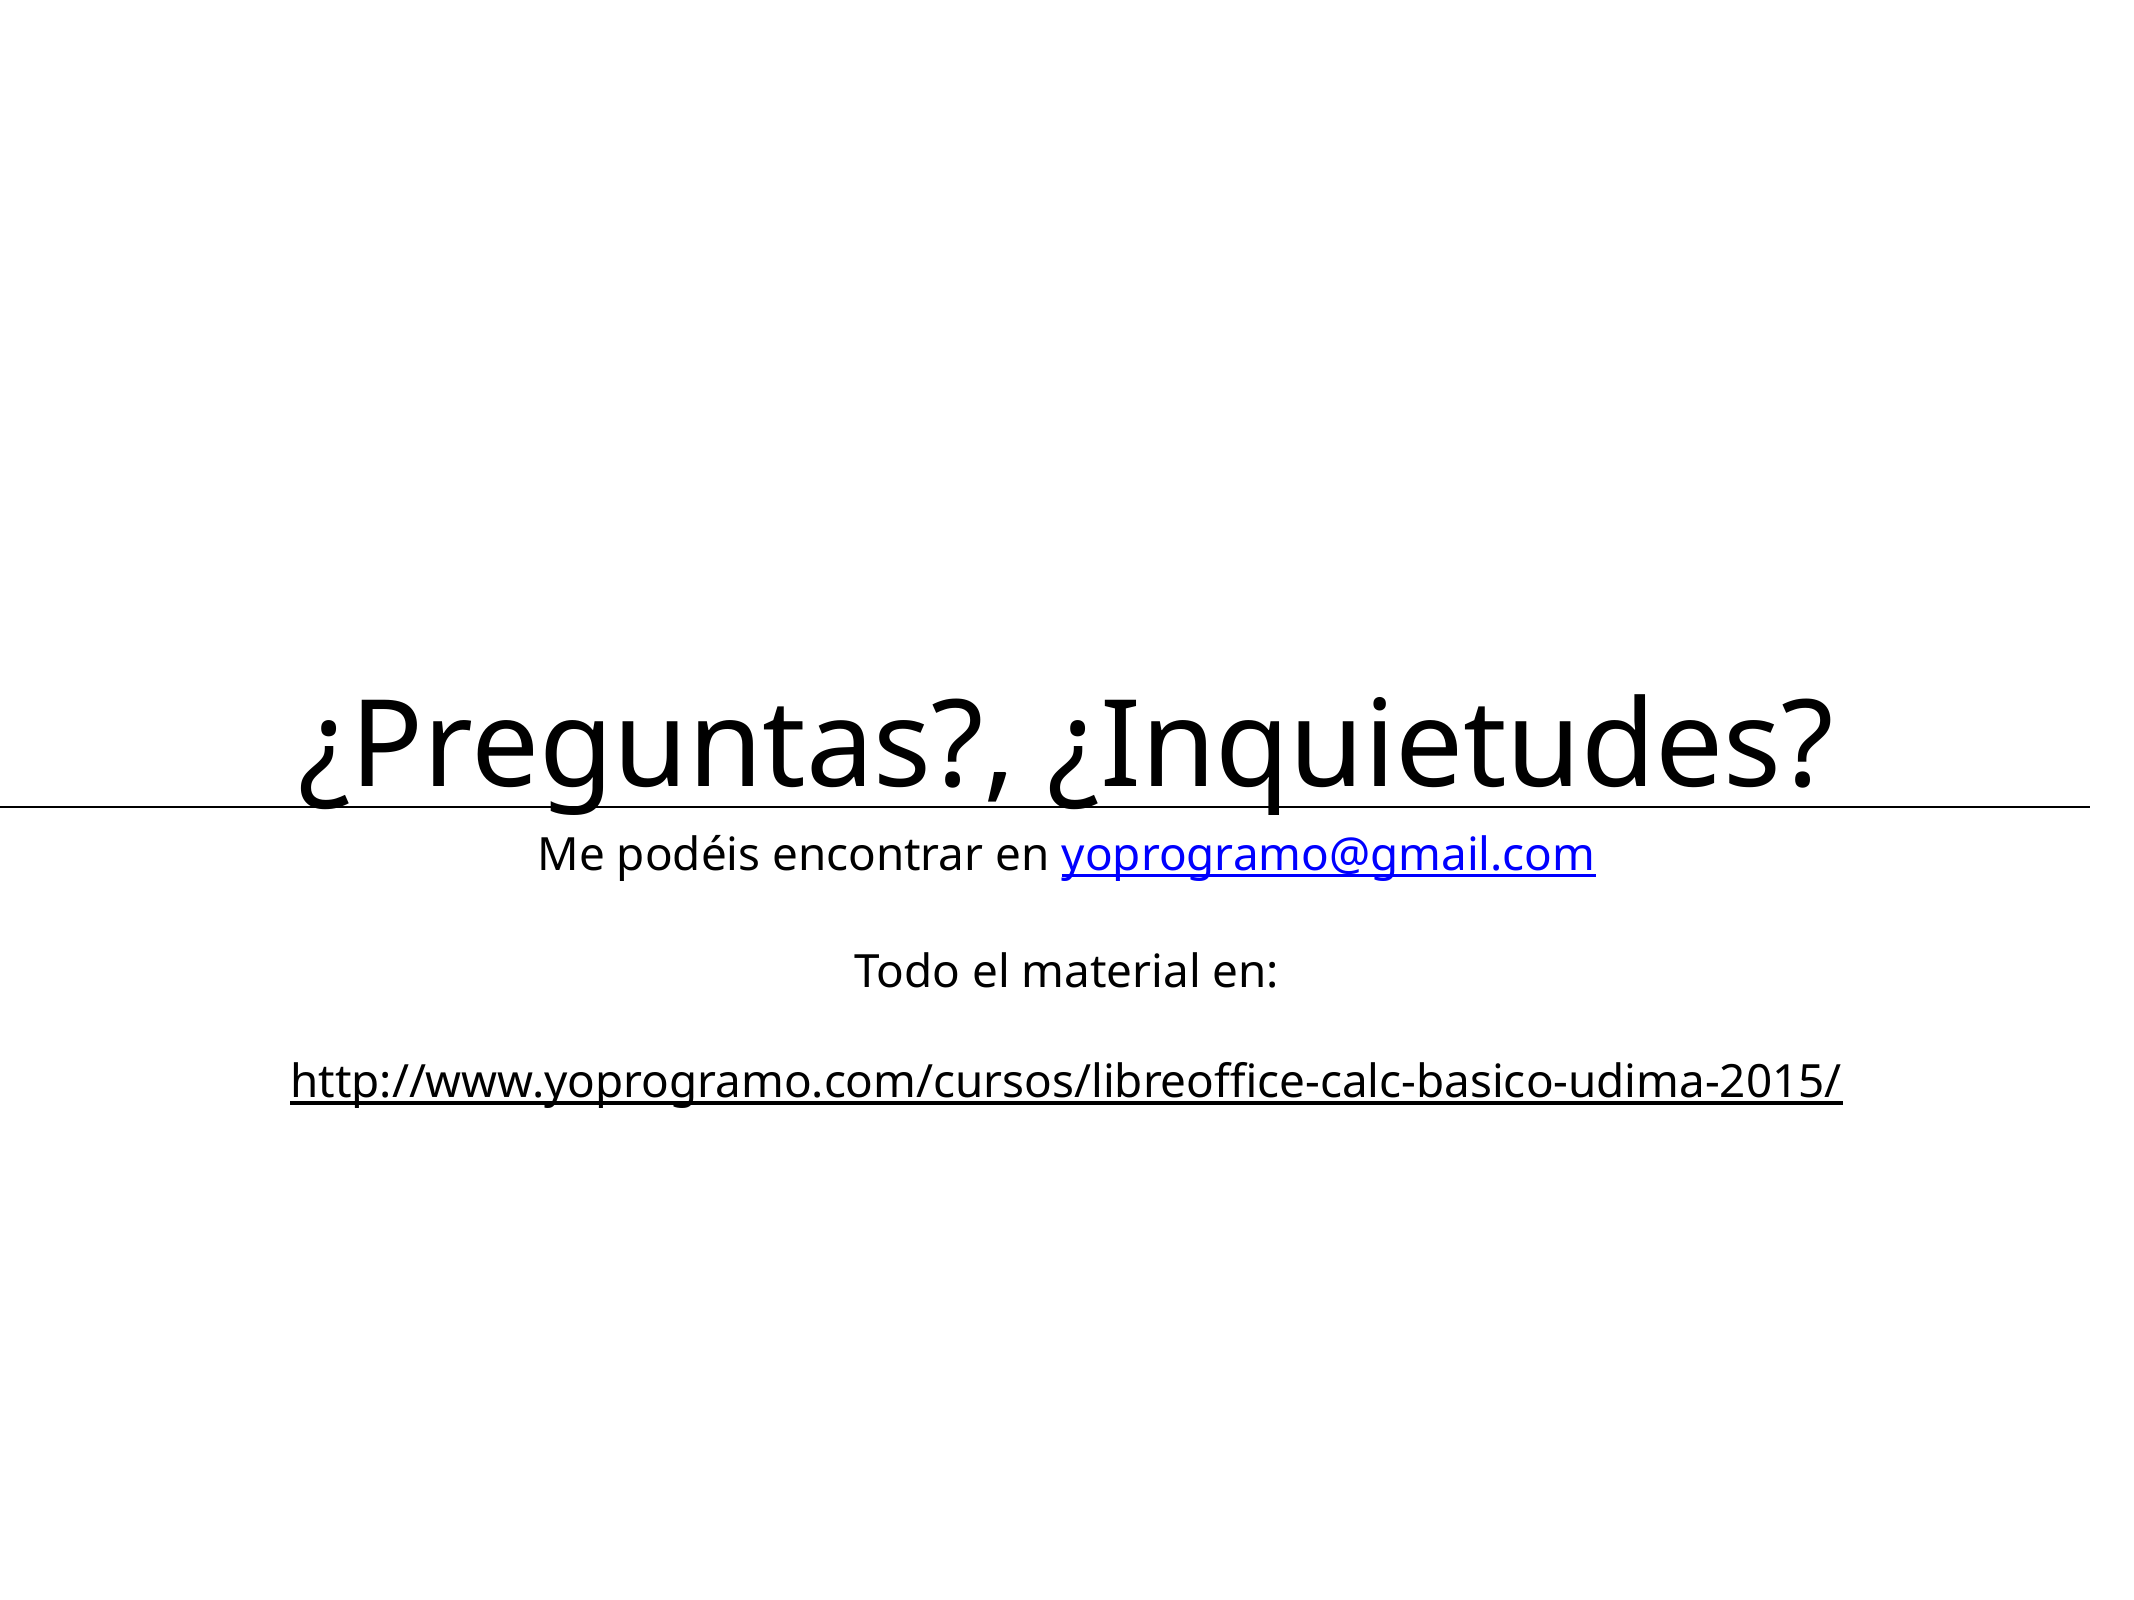

# ¿Preguntas?, ¿Inquietudes?
Me podéis encontrar en yoprogramo@gmail.com
Todo el material en:
http://www.yoprogramo.com/cursos/libreoffice-calc-basico-udima-2015/